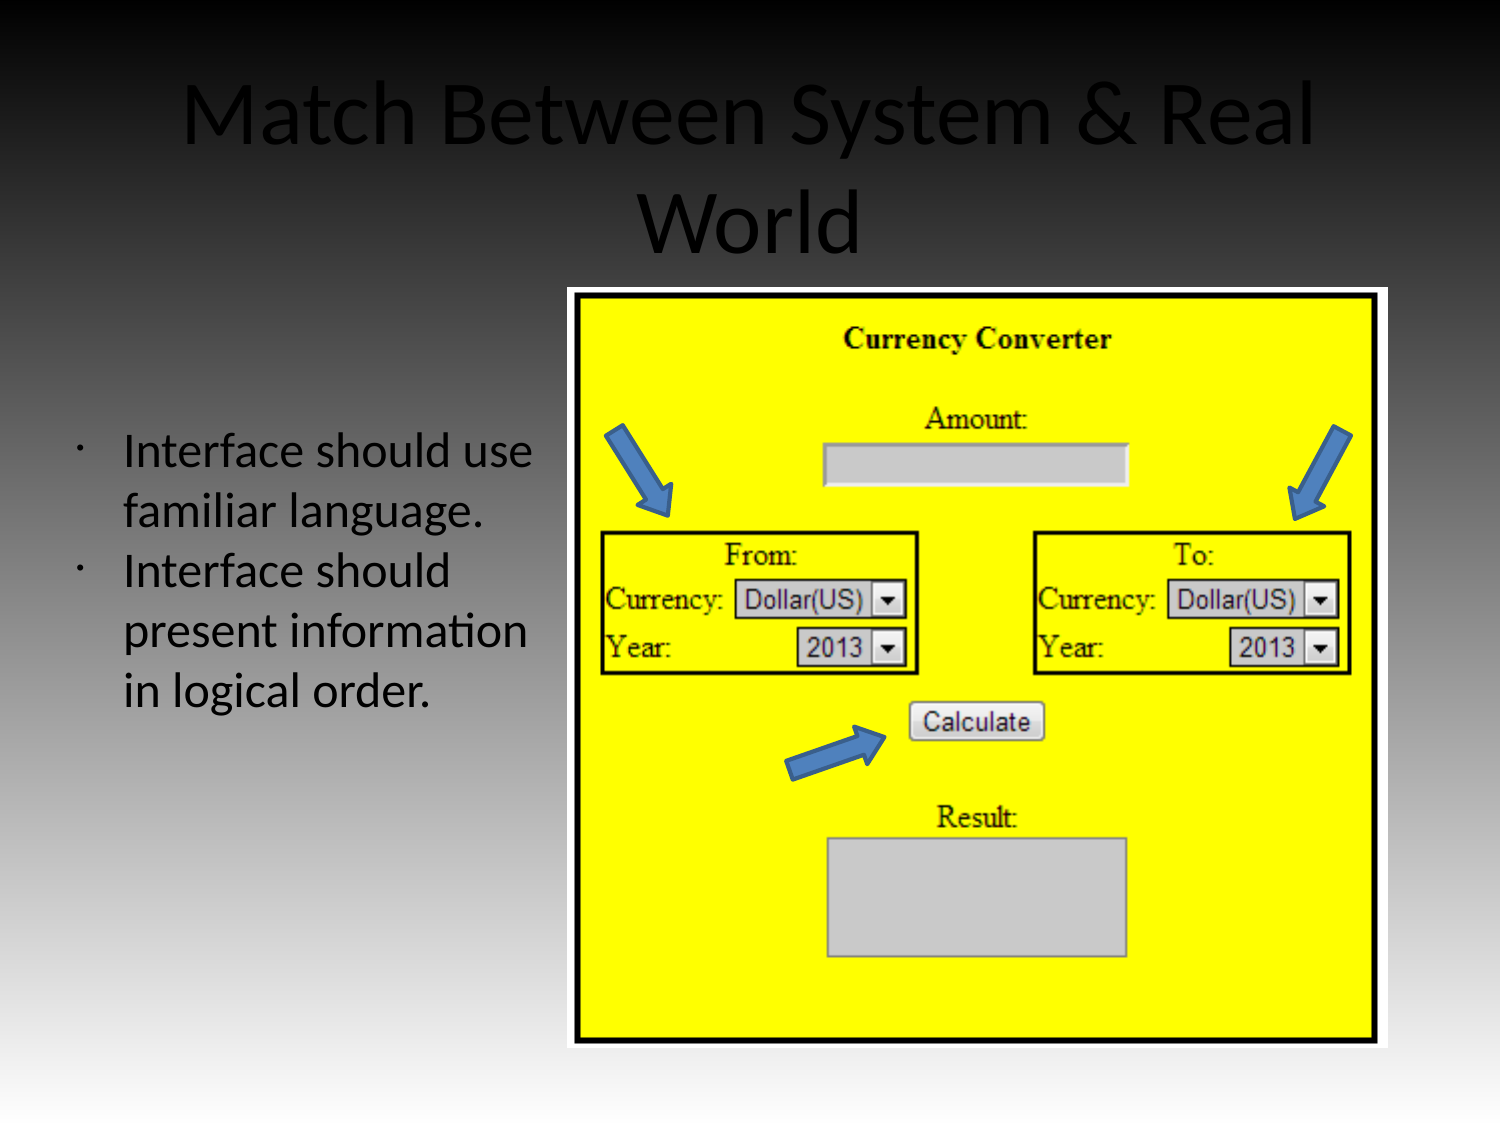

# Match Between System & Real World
Interface should use familiar language.
Interface should present information in logical order.